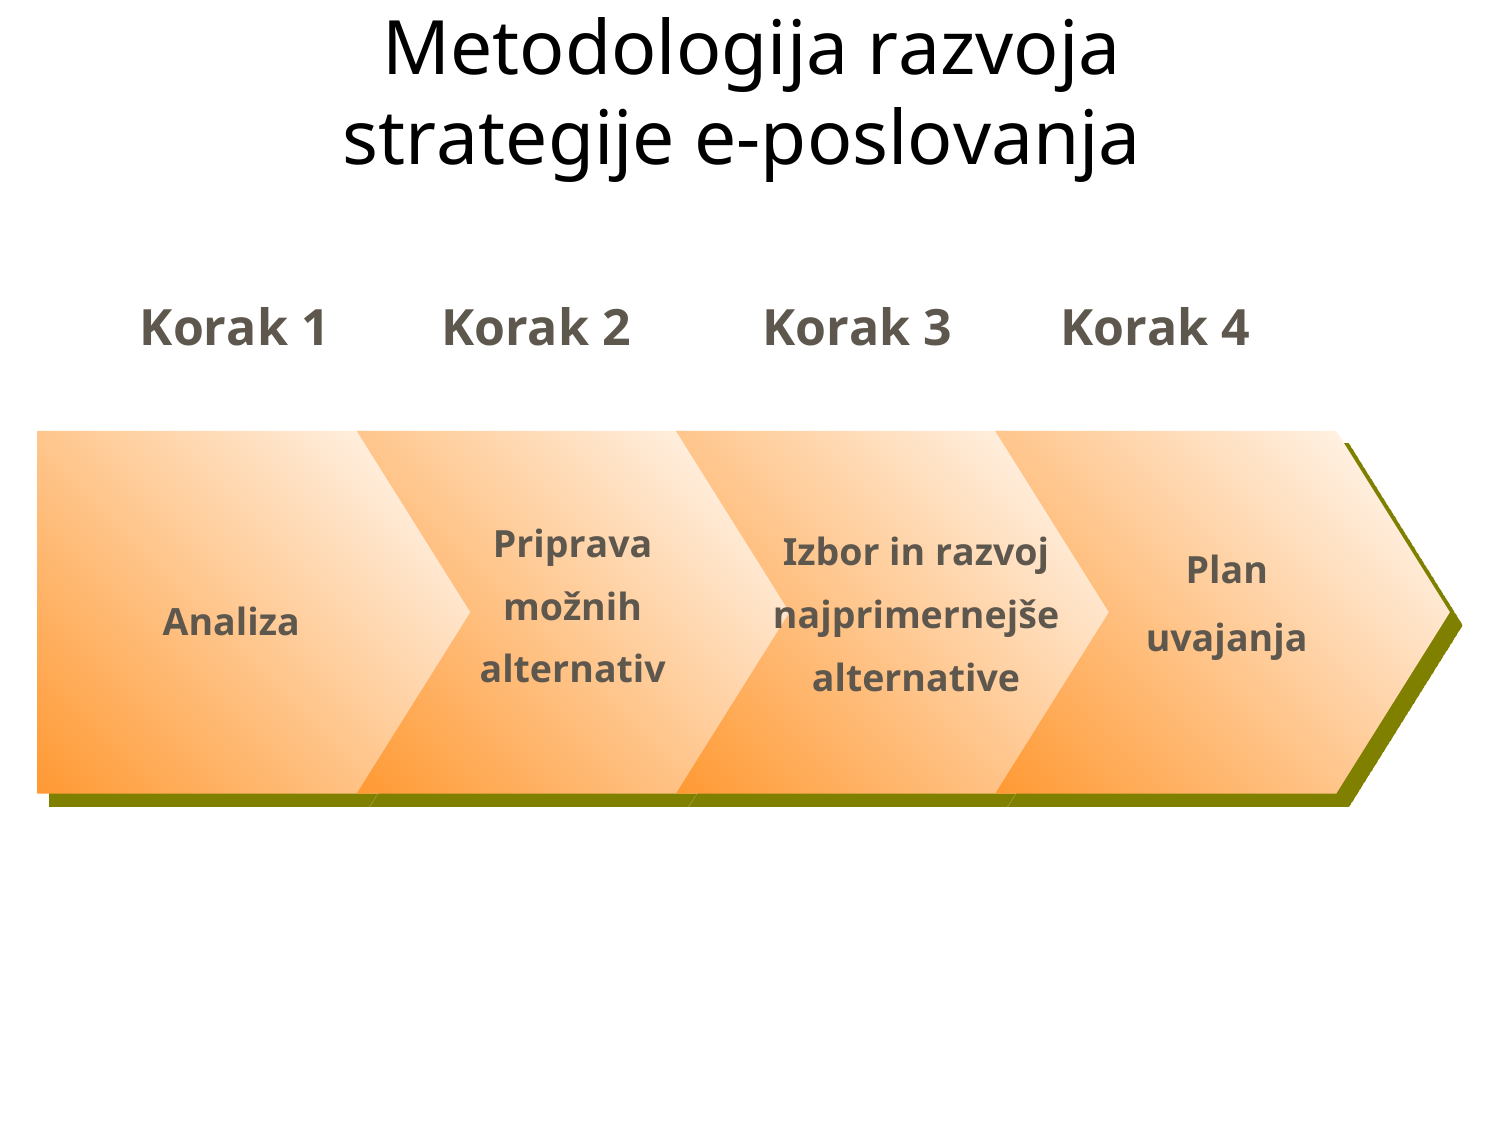

# Metodologija razvoja strategije e-poslovanja
Korak 1
Korak 2
Korak 3
Korak 4
Priprava
možnih alternativ
Izbor in razvoj
najprimernejše
alternative
Plan
uvajanja
Analiza